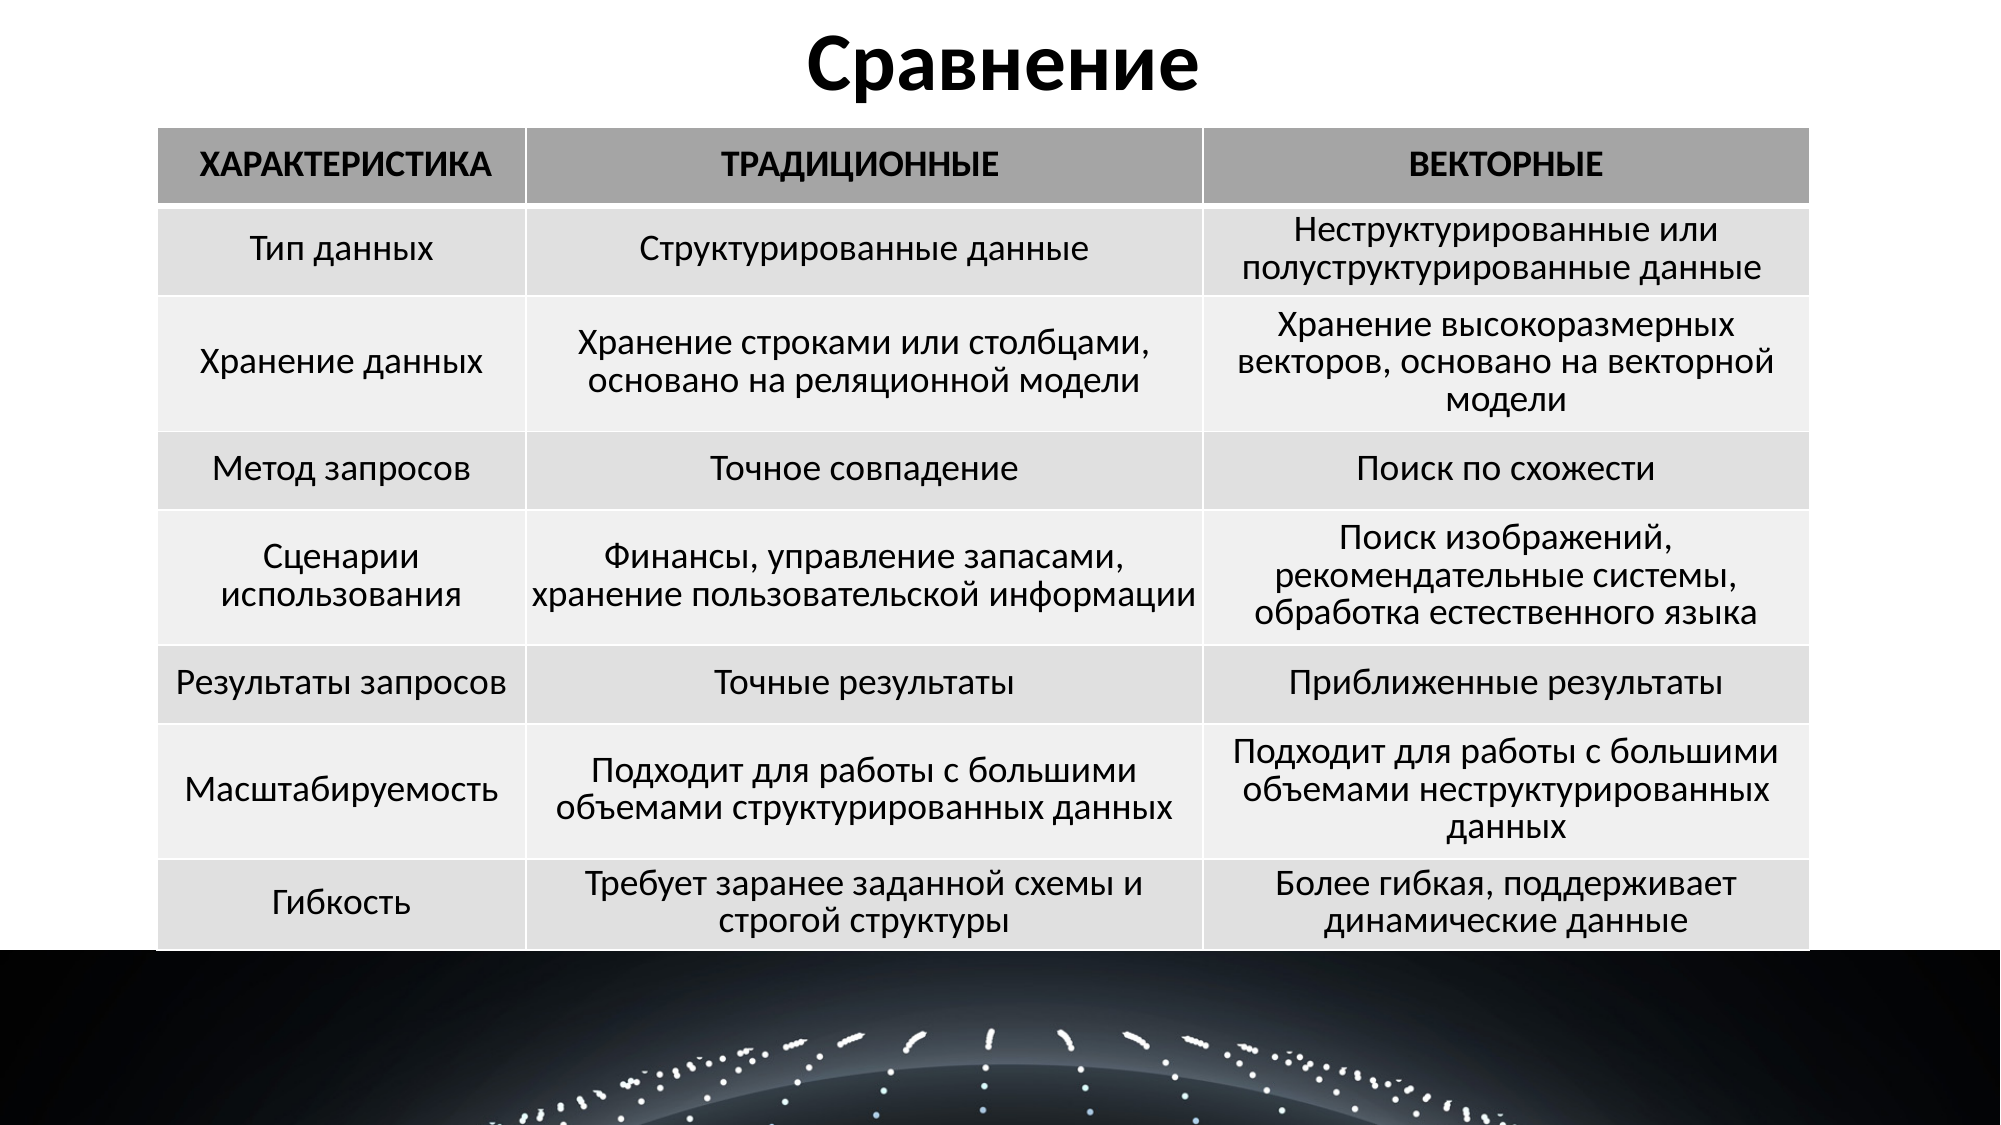

Сравнение
| ХАРАКТЕРИСТИКА | ТРАДИЦИОННЫЕ | ВЕКТОРНЫЕ |
| --- | --- | --- |
| Тип данных | Структурированные данные | Неструктурированные или полуструктурированные данные |
| Хранение данных | Хранение строками или столбцами, основано на реляционной модели | Хранение высокоразмерных векторов, основано на векторной модели |
| Метод запросов | Точное совпадение | Поиск по схожести |
| Сценарии использования | Финансы, управление запасами, хранение пользовательской информации | Поиск изображений, рекомендательные системы, обработка естественного языка |
| Результаты запросов | Точные результаты | Приближенные результаты |
| Масштабируемость | Подходит для работы с большими объемами структурированных данных | Подходит для работы с большими объемами неструктурированных данных |
| Гибкость | Требует заранее заданной схемы и строгой структуры | Более гибкая, поддерживает динамические данные |